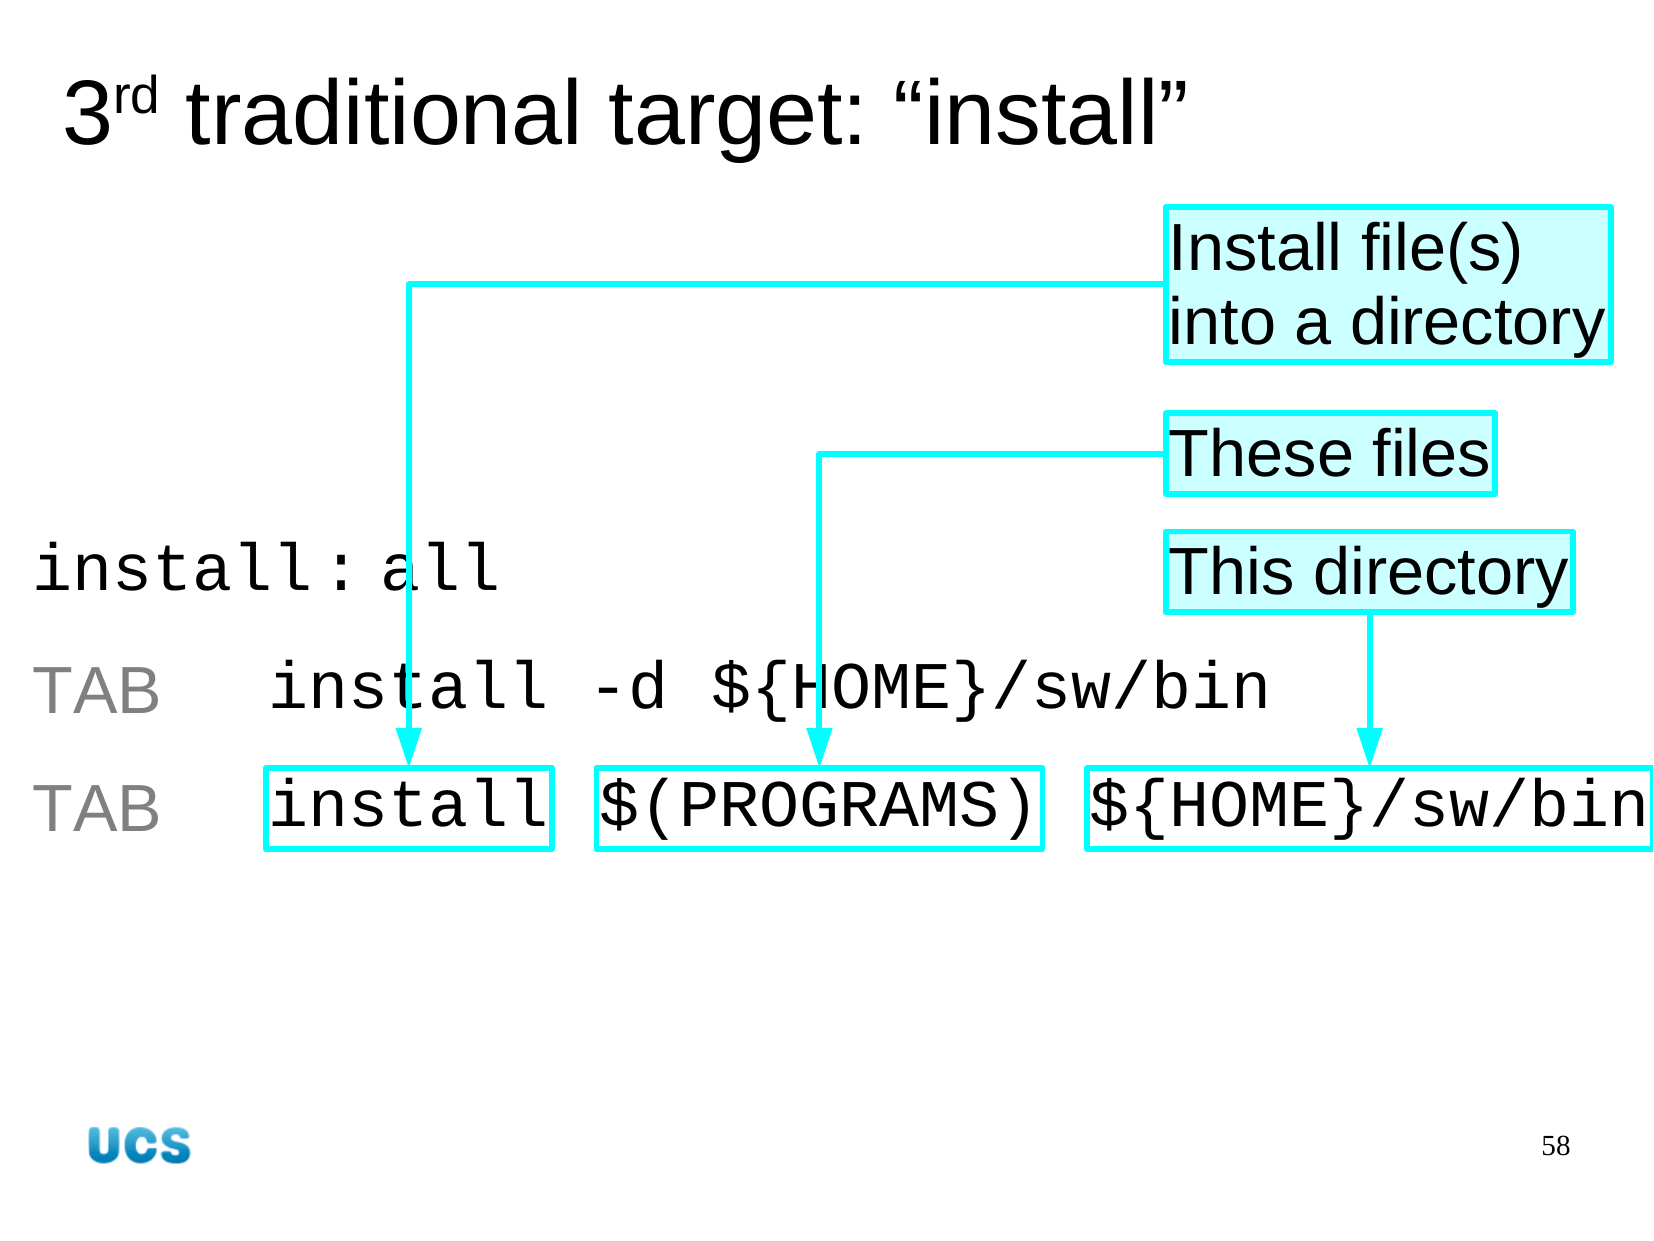

3rd traditional target: “install”
Install file(s)
into a directory
These files
all
This directory
install
:
install -d
${HOME}/sw/bin
TAB
$(PROGRAMS)
install
${HOME}/sw/bin
TAB
58